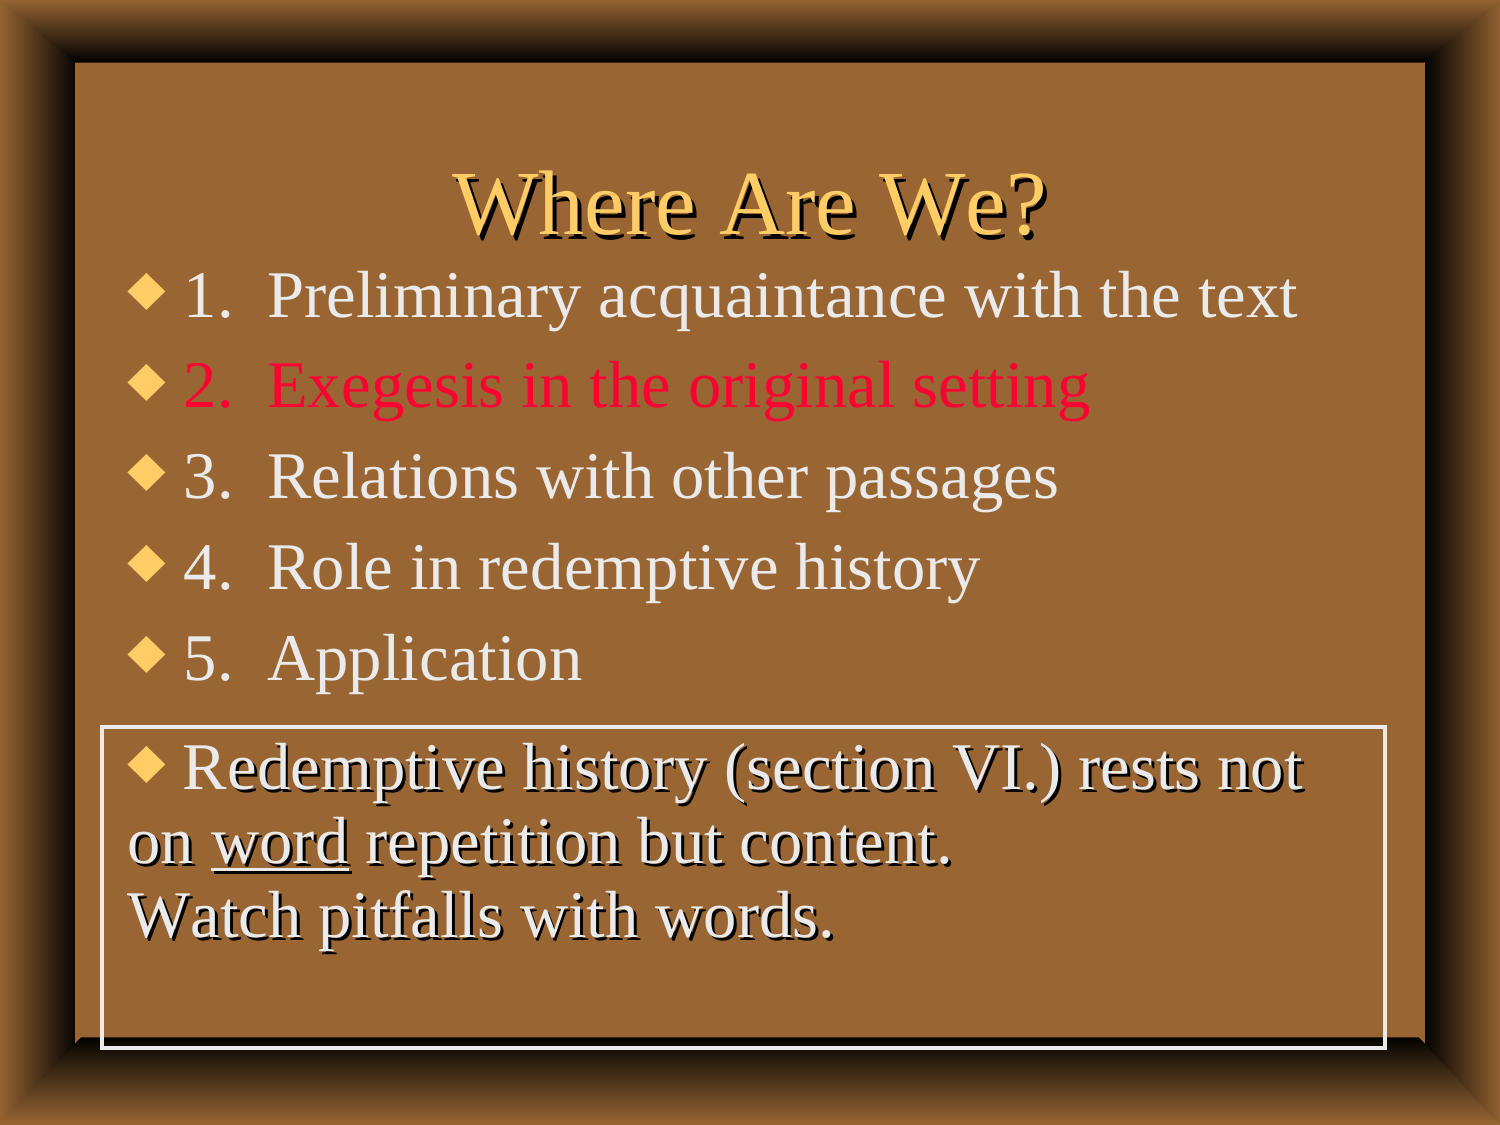

# Where Are We?
1. Preliminary acquaintance with the text
2. Exegesis in the original setting
3. Relations with other passages
4. Role in redemptive history
5. Application
 Redemptive history (section VI.) rests not on word repetition but content.
Watch pitfalls with words.